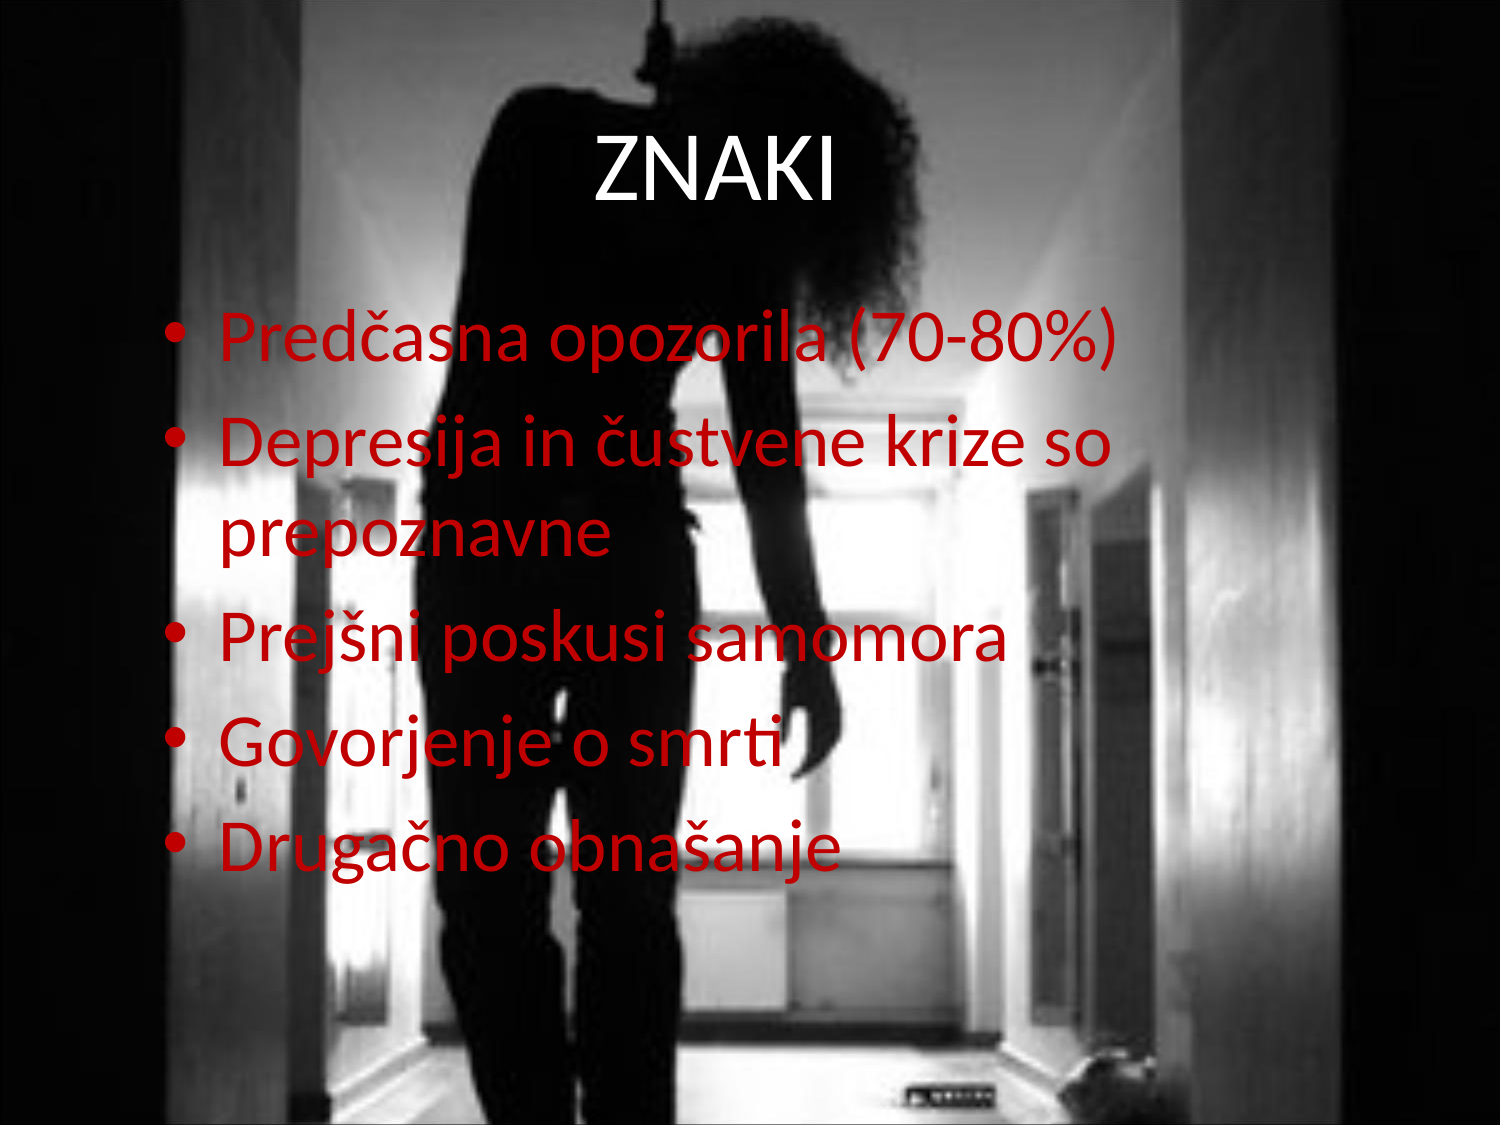

# ZNAKI
Predčasna opozorila (70-80%)
Depresija in čustvene krize so prepoznavne
Prejšni poskusi samomora
Govorjenje o smrti
Drugačno obnašanje